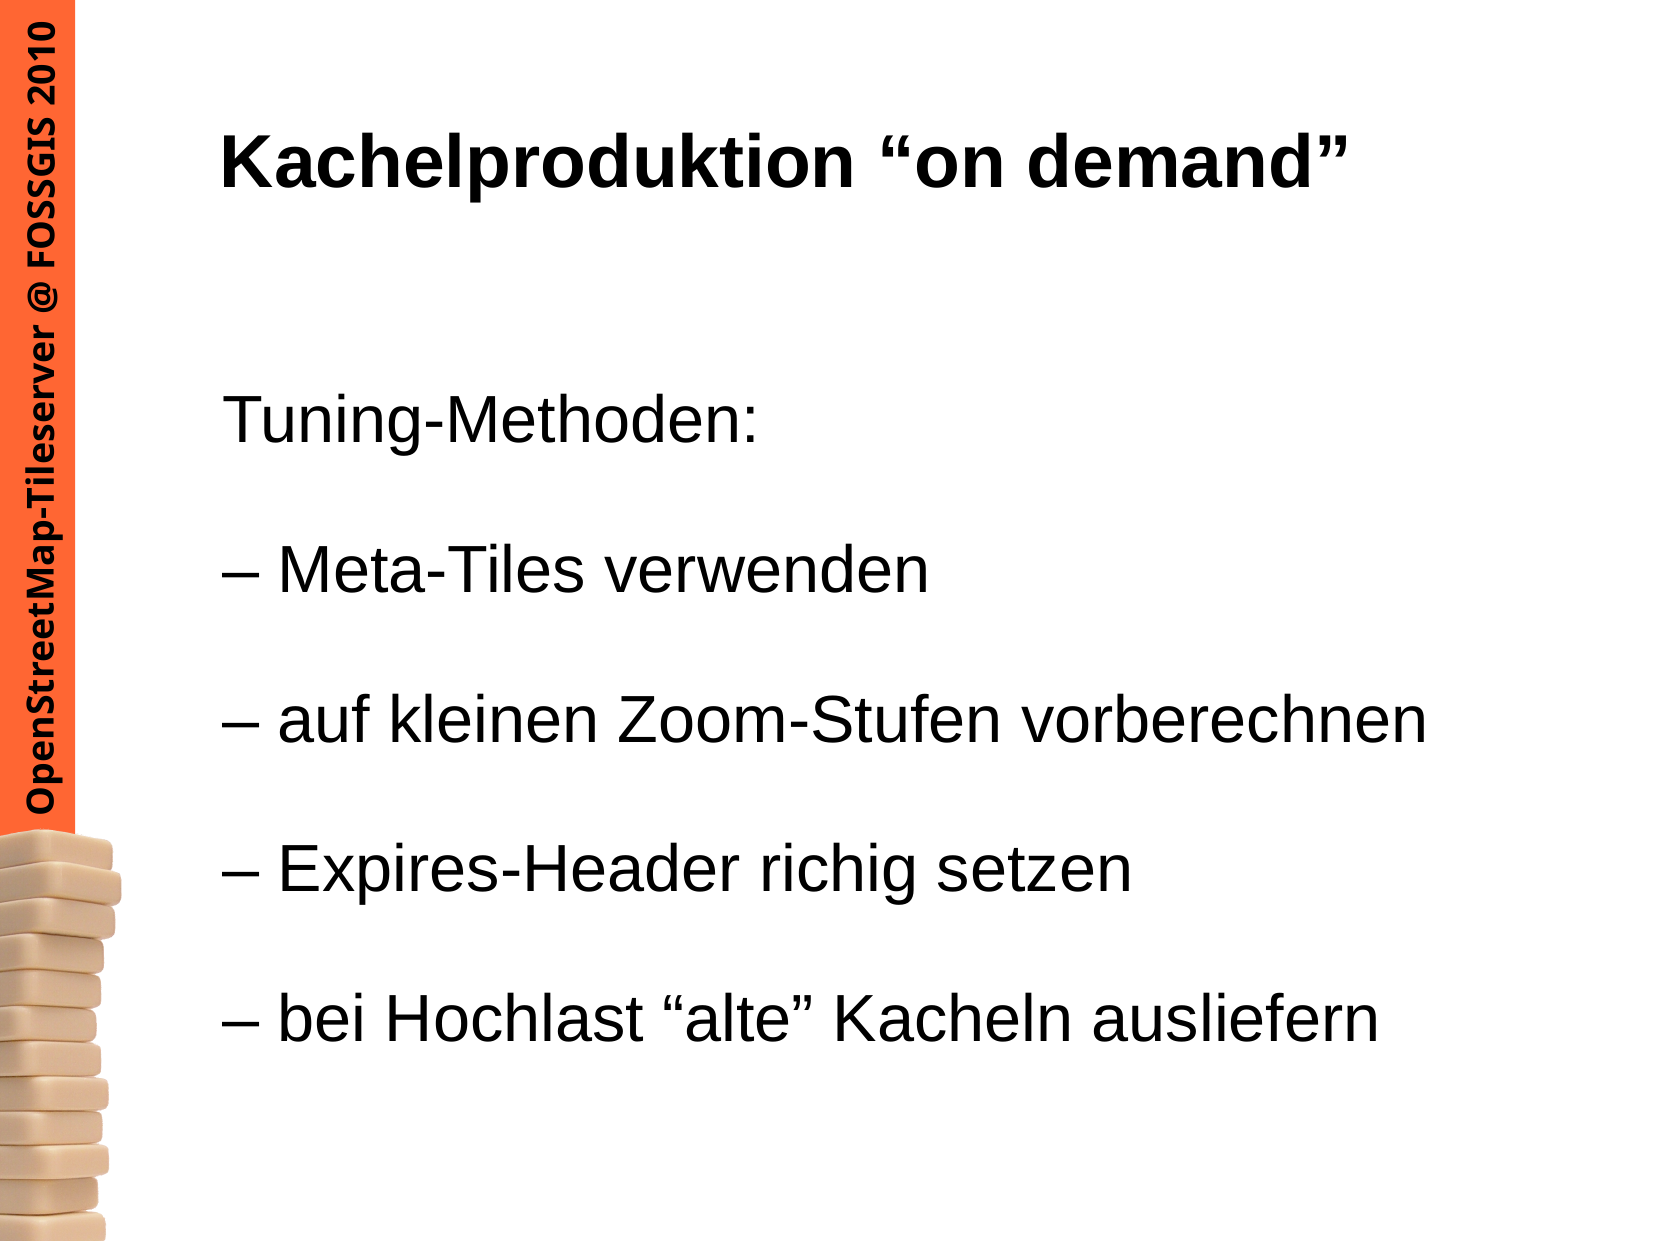

Kachelproduktion “on demand”
Tuning-Methoden:
– Meta-Tiles verwenden
– auf kleinen Zoom-Stufen vorberechnen
– Expires-Header richig setzen
– bei Hochlast “alte” Kacheln ausliefern